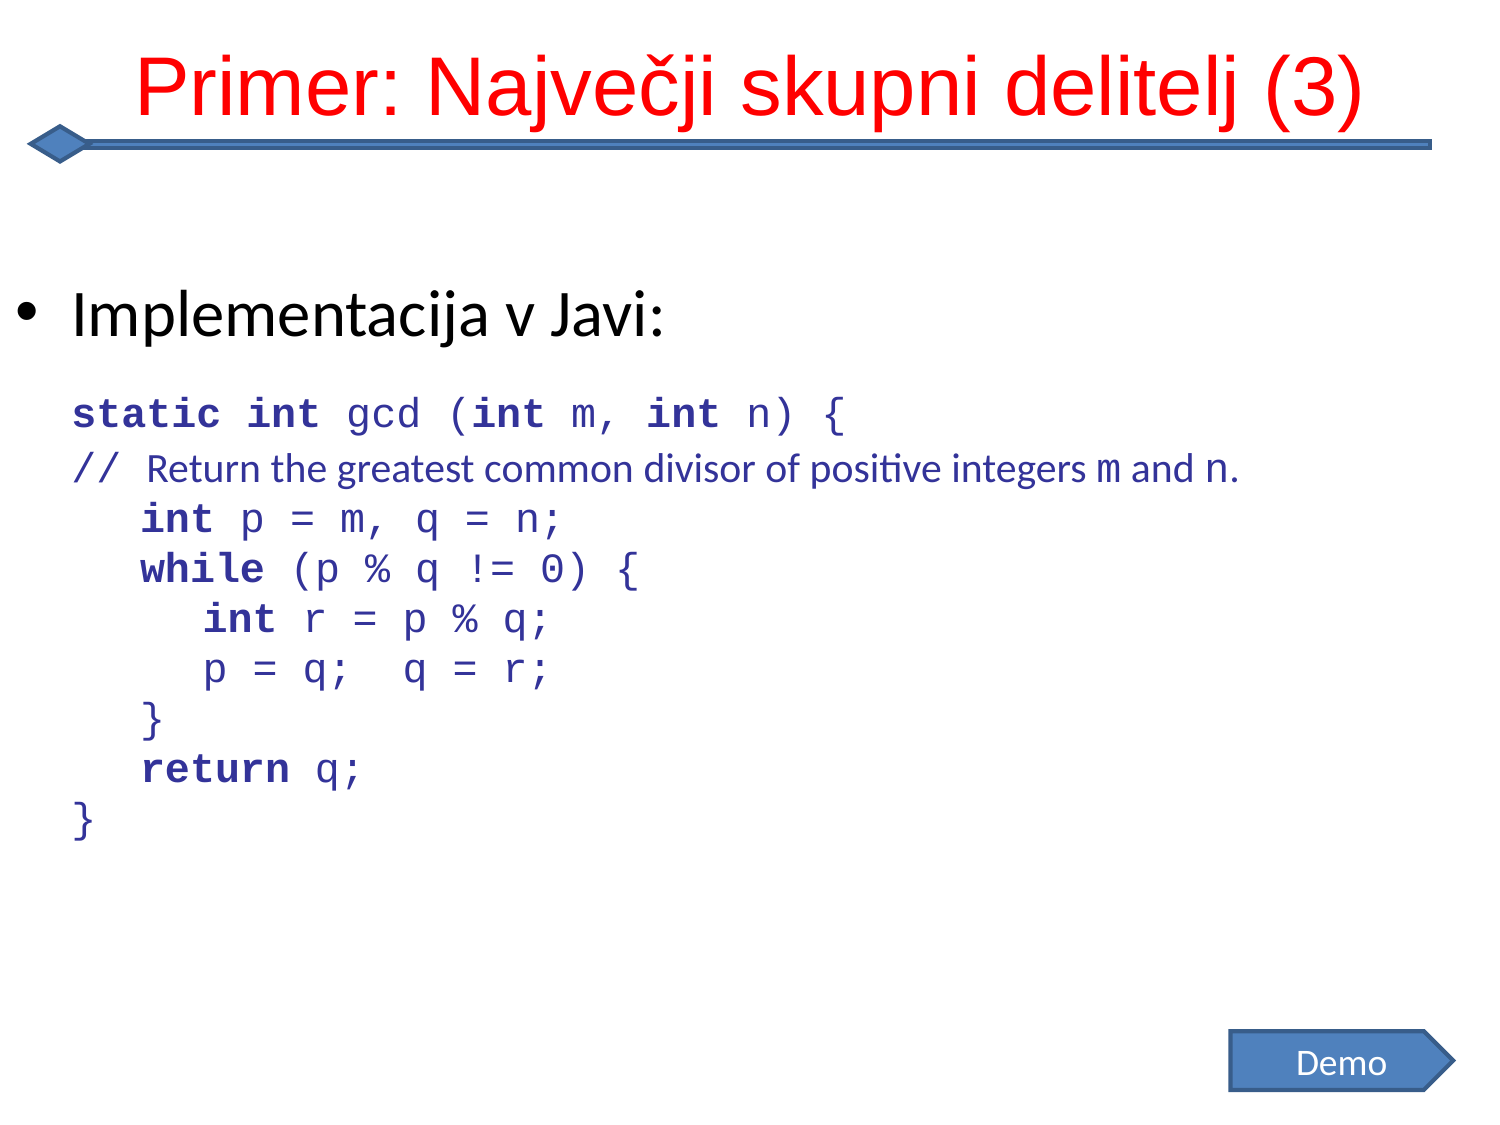

# Primer: Največji skupni delitelj (3)
Implementacija v Javi:
	static int gcd (int m, int n) {
// Return the greatest common divisor of positive integers m and n.
	int p = m, q = n;
	while (p % q != 0) {
		int r = p % q;
		p = q; q = r;
	}
	return q;
}
Demo